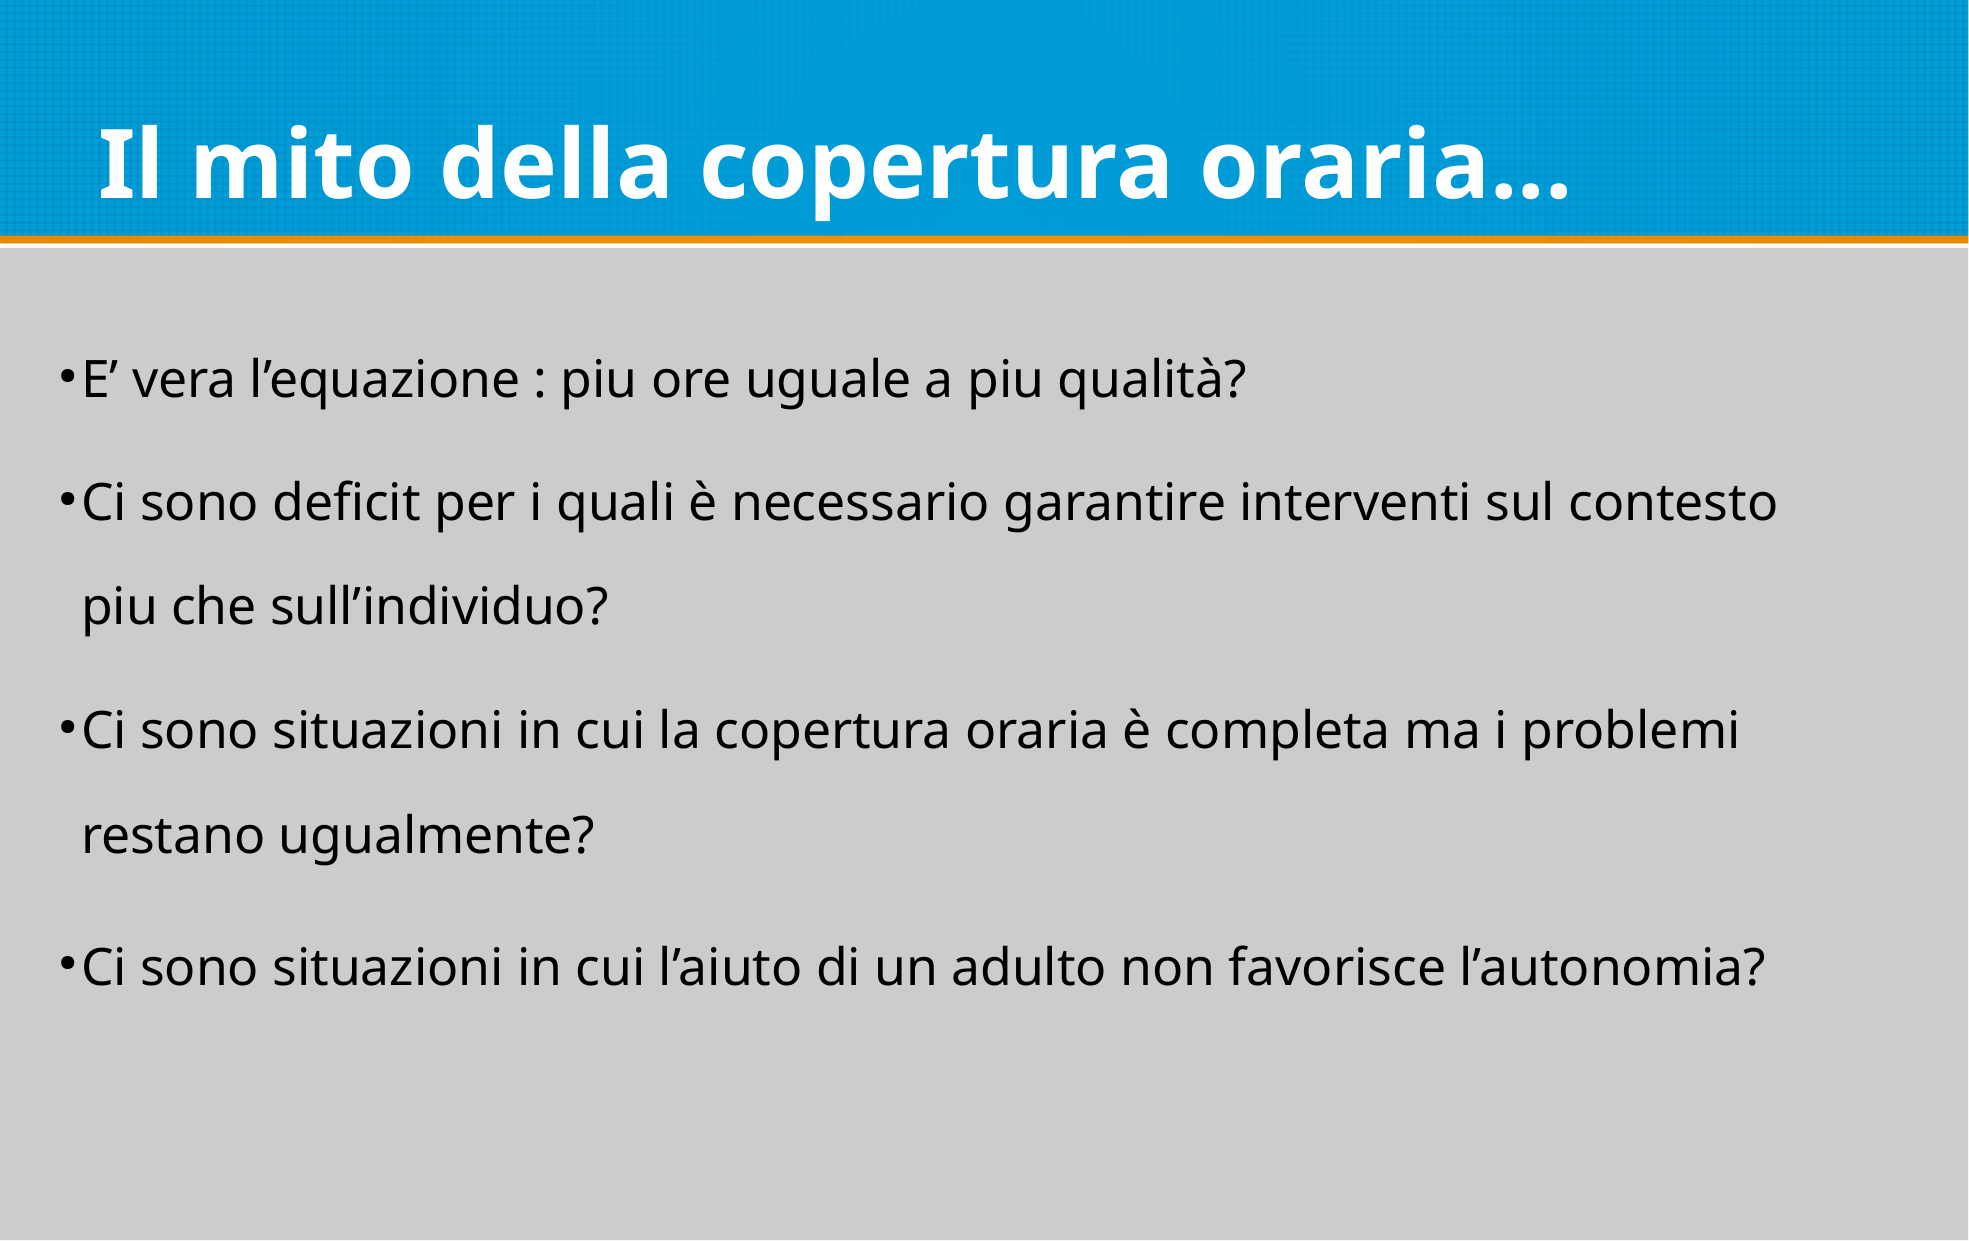

# Il mito della copertura oraria...
E’ vera l’equazione : piu ore uguale a piu qualità?
Ci sono deficit per i quali è necessario garantire interventi sul contesto piu che sull’individuo?
Ci sono situazioni in cui la copertura oraria è completa ma i problemi restano ugualmente?
Ci sono situazioni in cui l’aiuto di un adulto non favorisce l’autonomia?